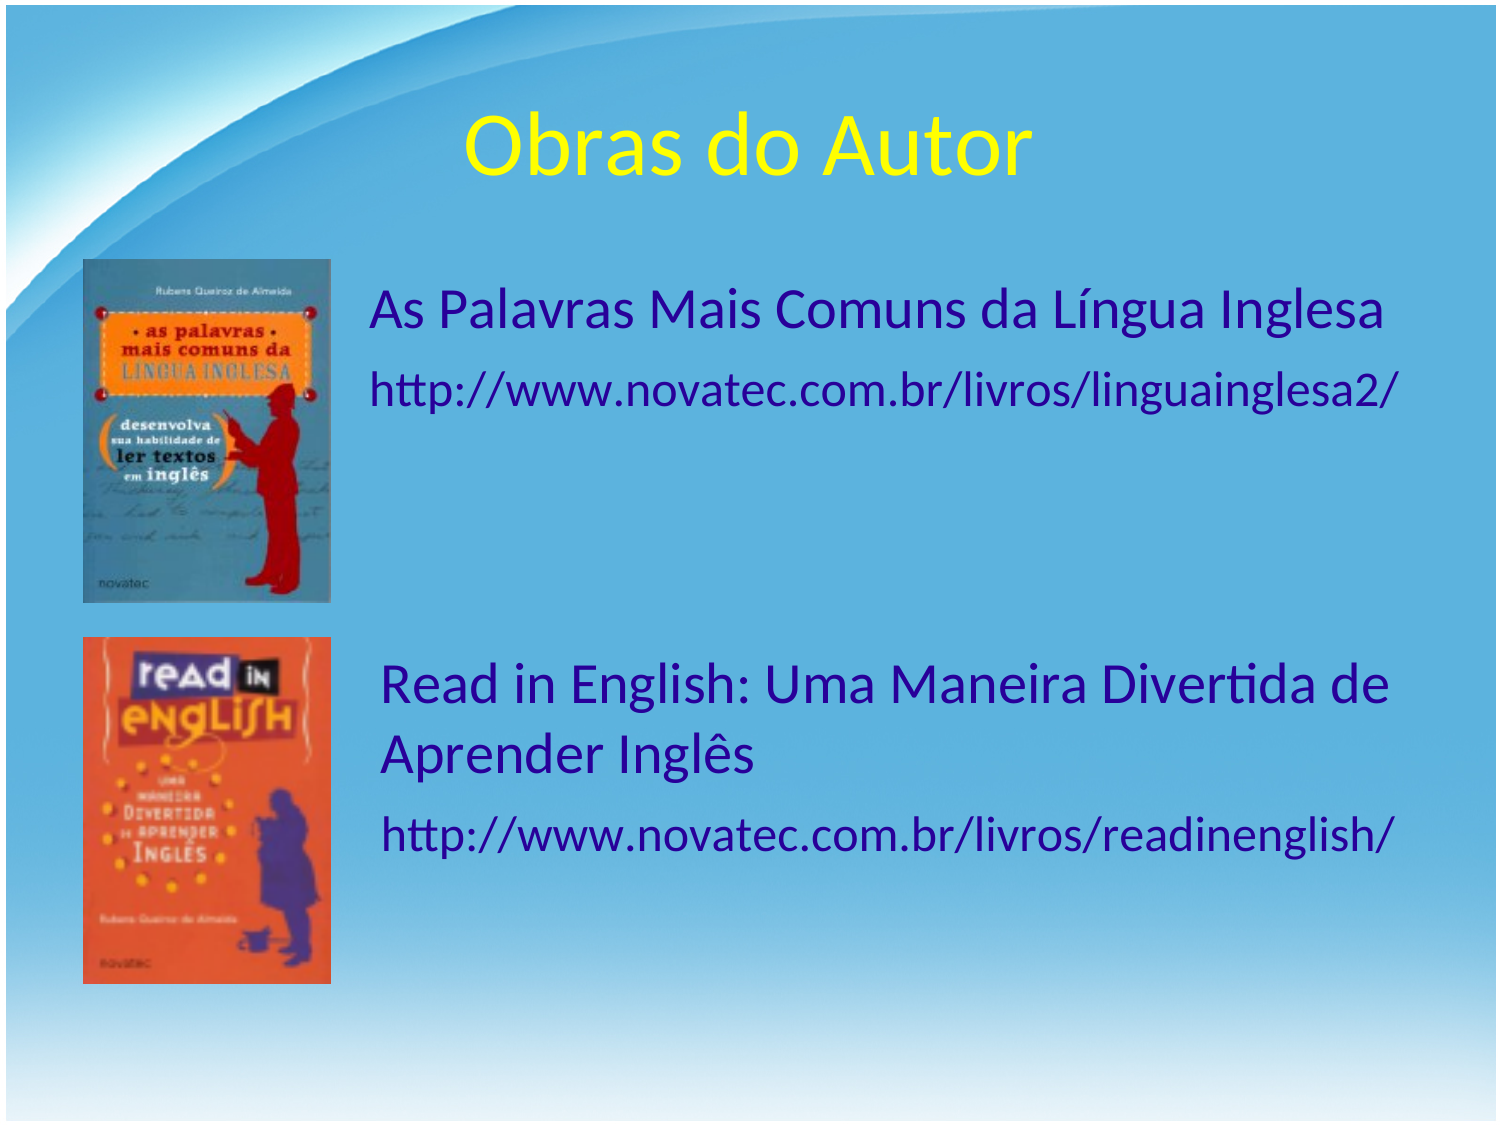

# Obras do Autor
As Palavras Mais Comuns da Língua Inglesa
http://www.novatec.com.br/livros/linguainglesa2/
Read in English: Uma Maneira Divertida de Aprender Inglês
http://www.novatec.com.br/livros/readinenglish/